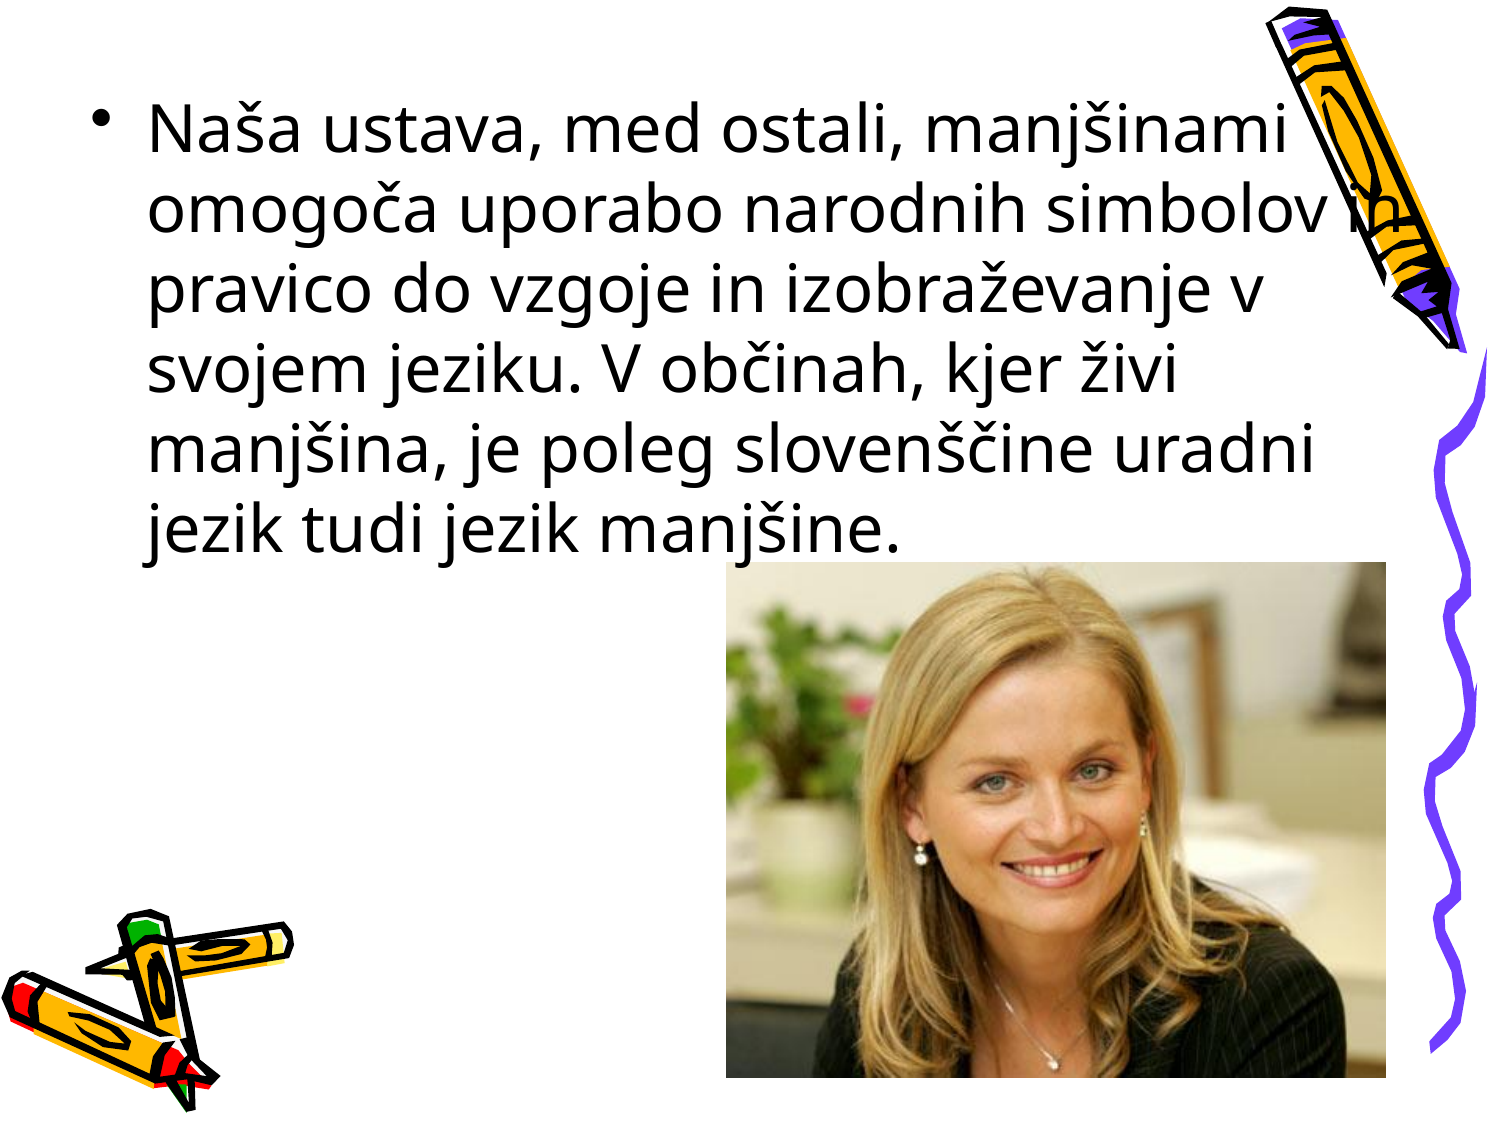

#
Naša ustava, med ostali, manjšinami omogoča uporabo narodnih simbolov in pravico do vzgoje in izobraževanje v svojem jeziku. V občinah, kjer živi manjšina, je poleg slovenščine uradni jezik tudi jezik manjšine.